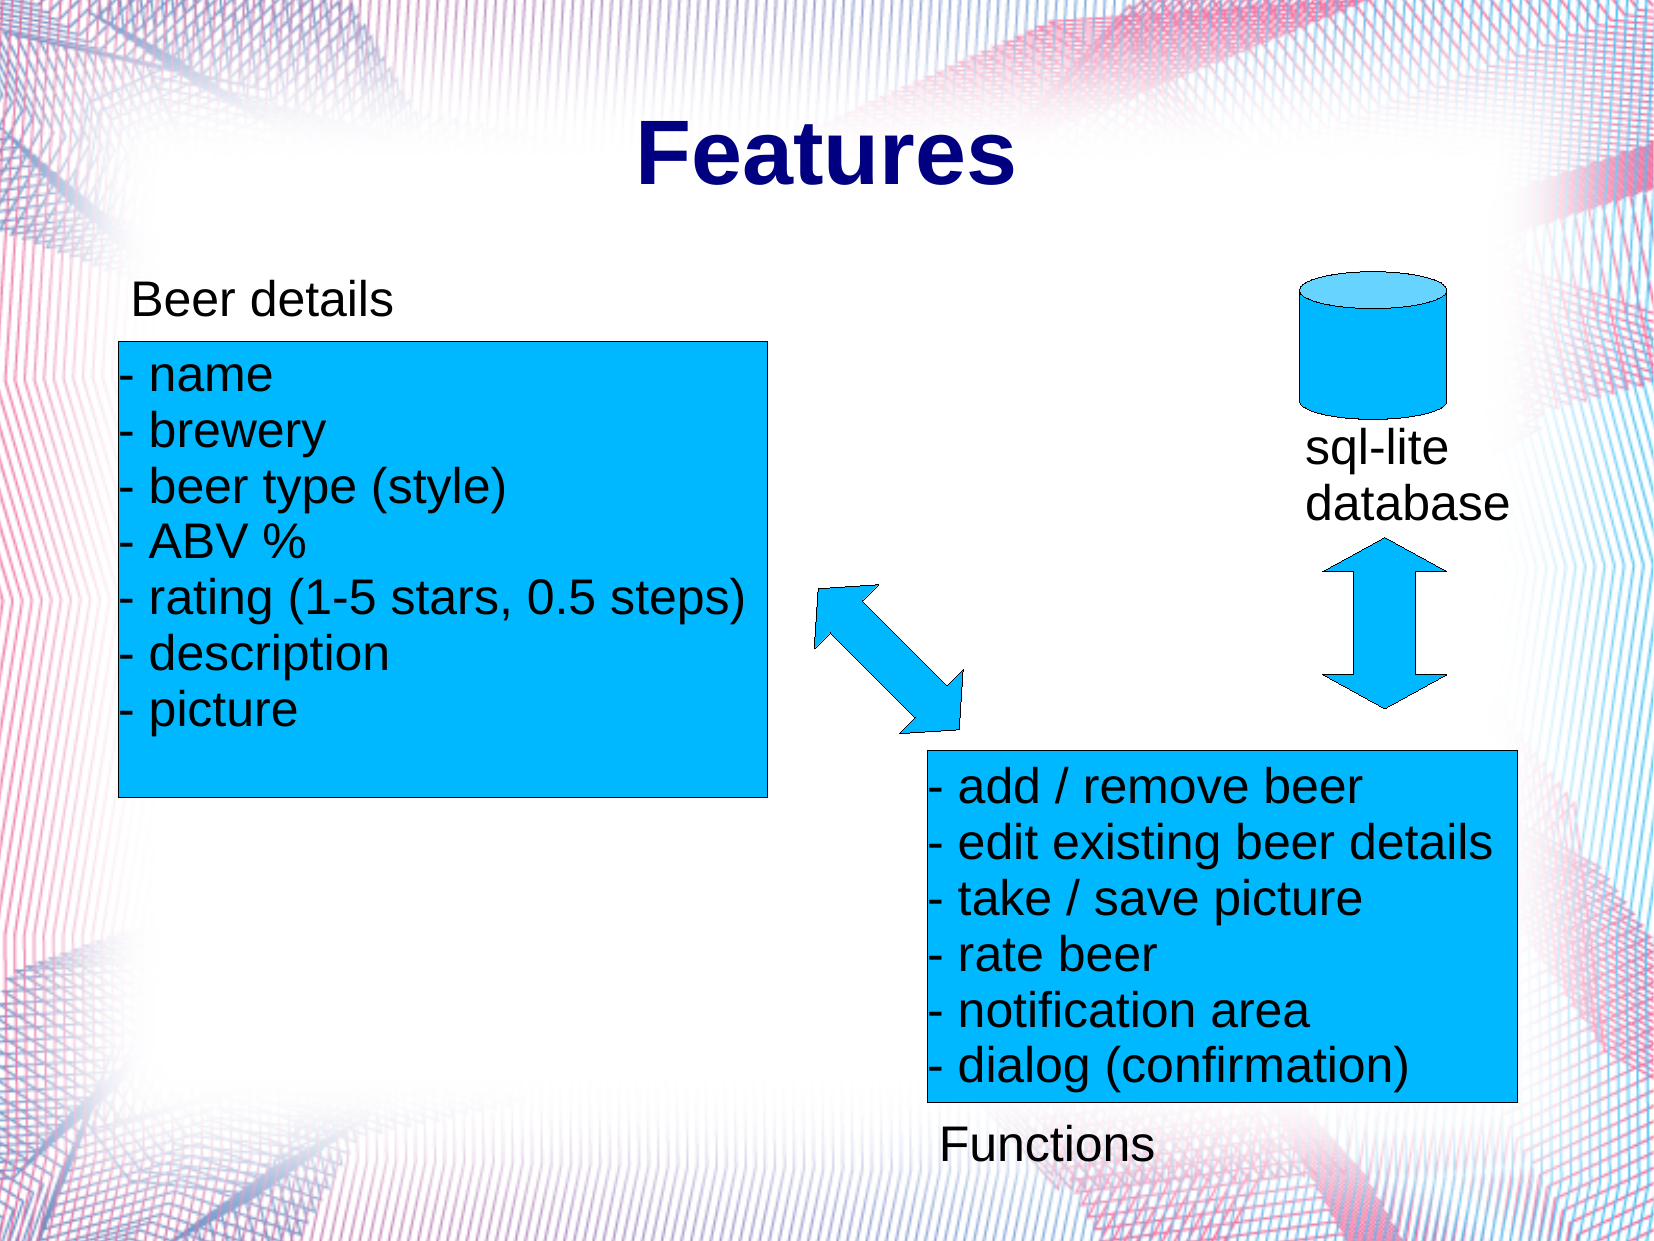

# Features
Beer details
- name
- brewery
- beer type (style)
- ABV %
- rating (1-5 stars, 0.5 steps)
- description
- picture
sql-lite database
- add / remove beer
- edit existing beer details
- take / save picture
- rate beer
- notification area
- dialog (confirmation)
Functions